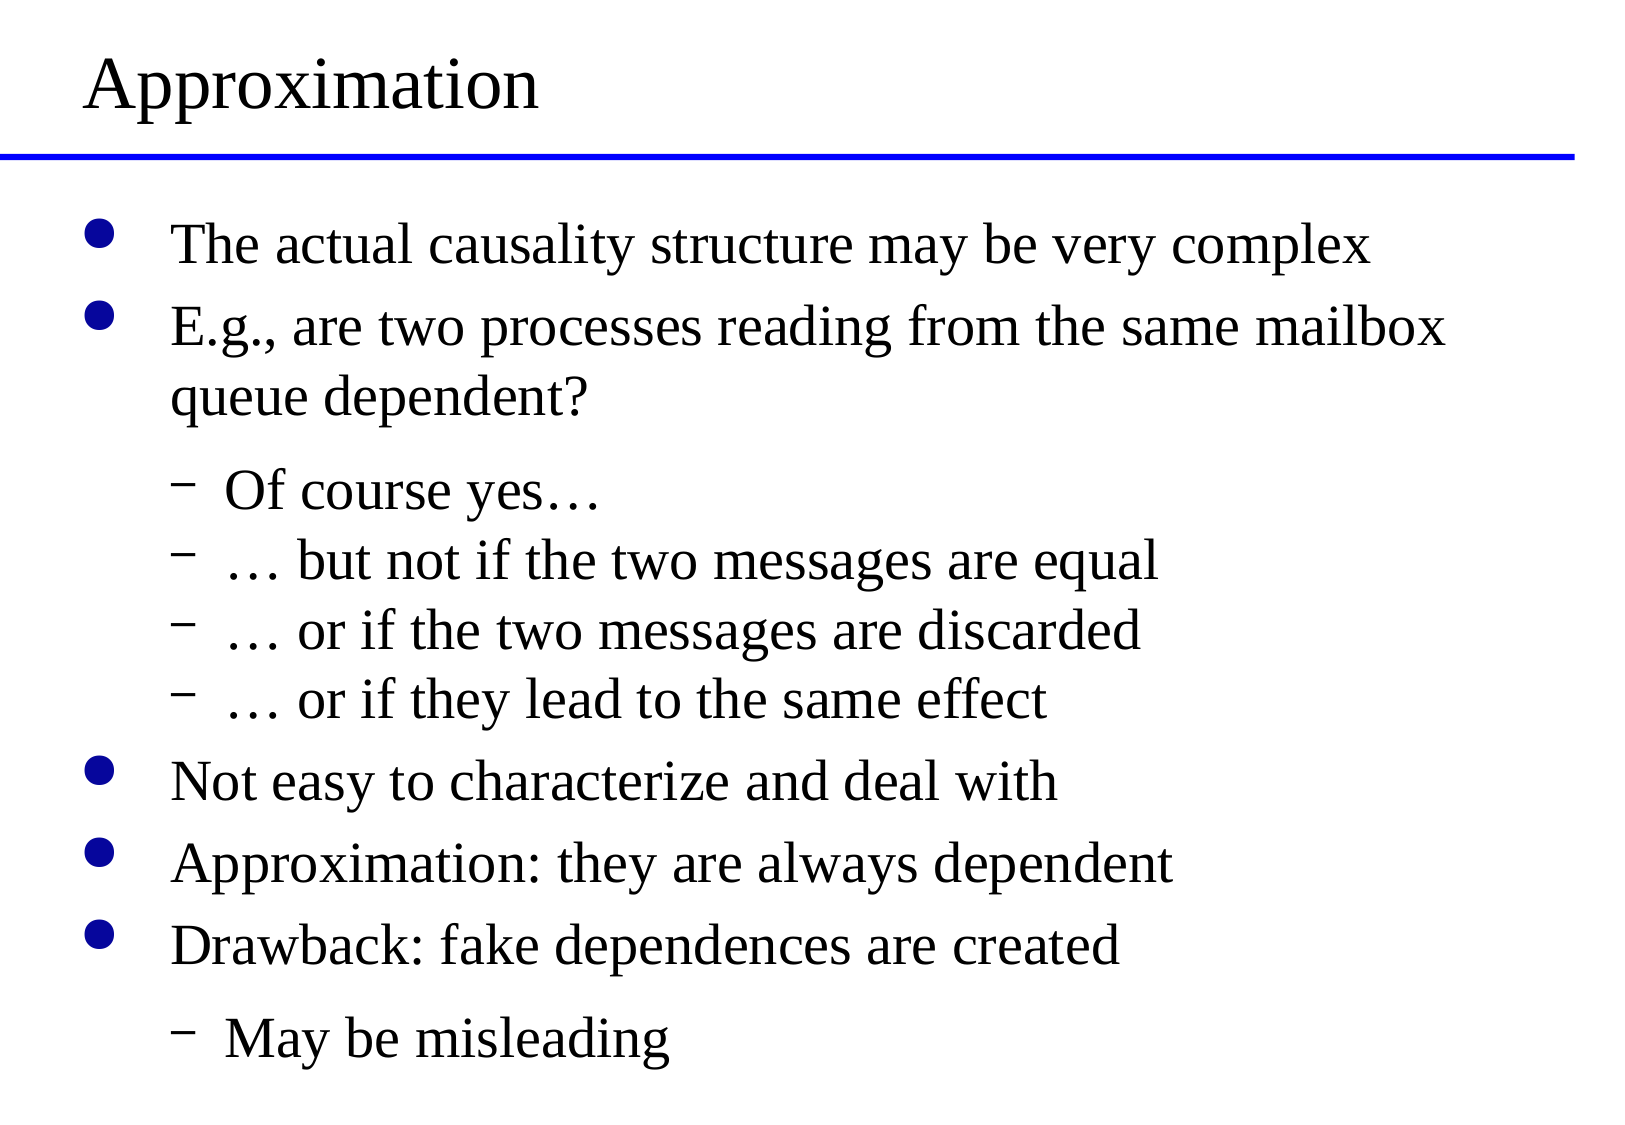

# Approximation
The actual causality structure may be very complex
E.g., are two processes reading from the same mailbox queue dependent?
Of course yes…
… but not if the two messages are equal
… or if the two messages are discarded
… or if they lead to the same effect
Not easy to characterize and deal with
Approximation: they are always dependent
Drawback: fake dependences are created
May be misleading